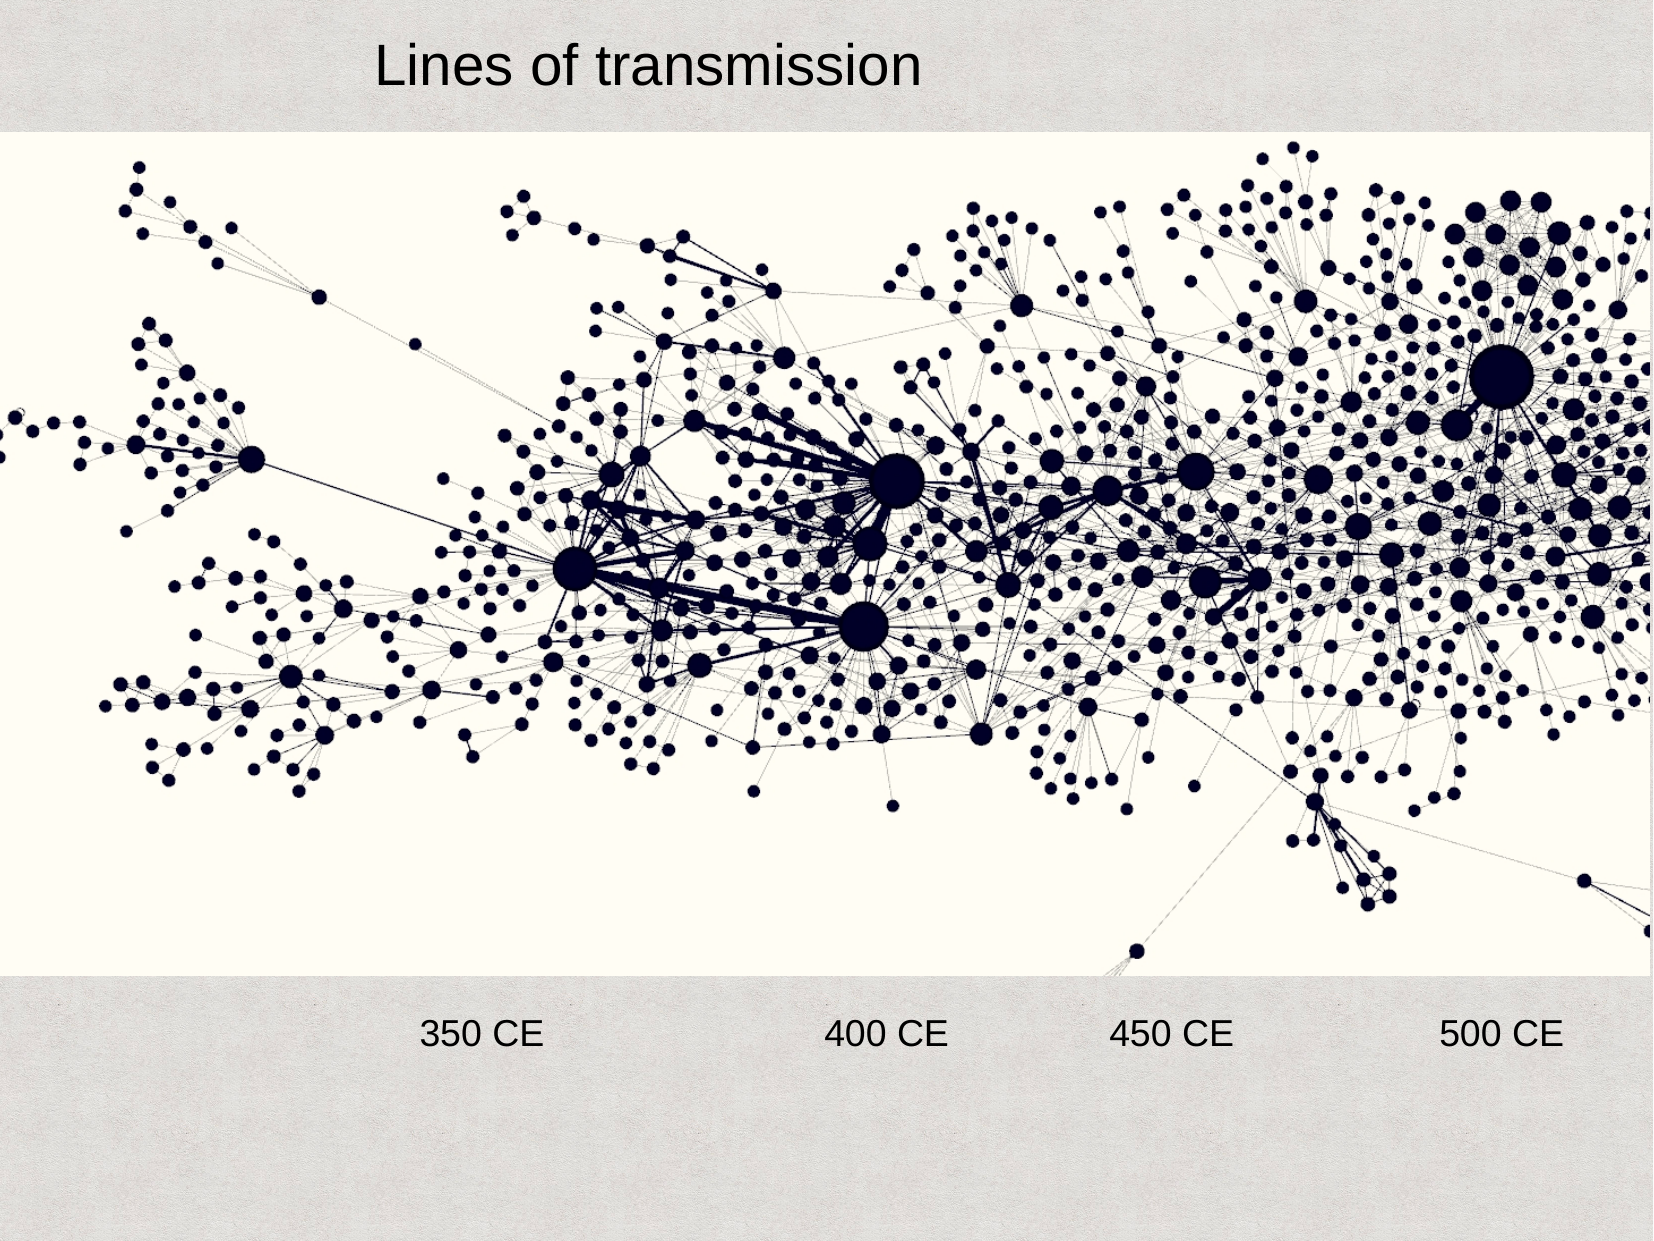

Lines of transmission
350 CE
400 CE
450 CE
500 CE